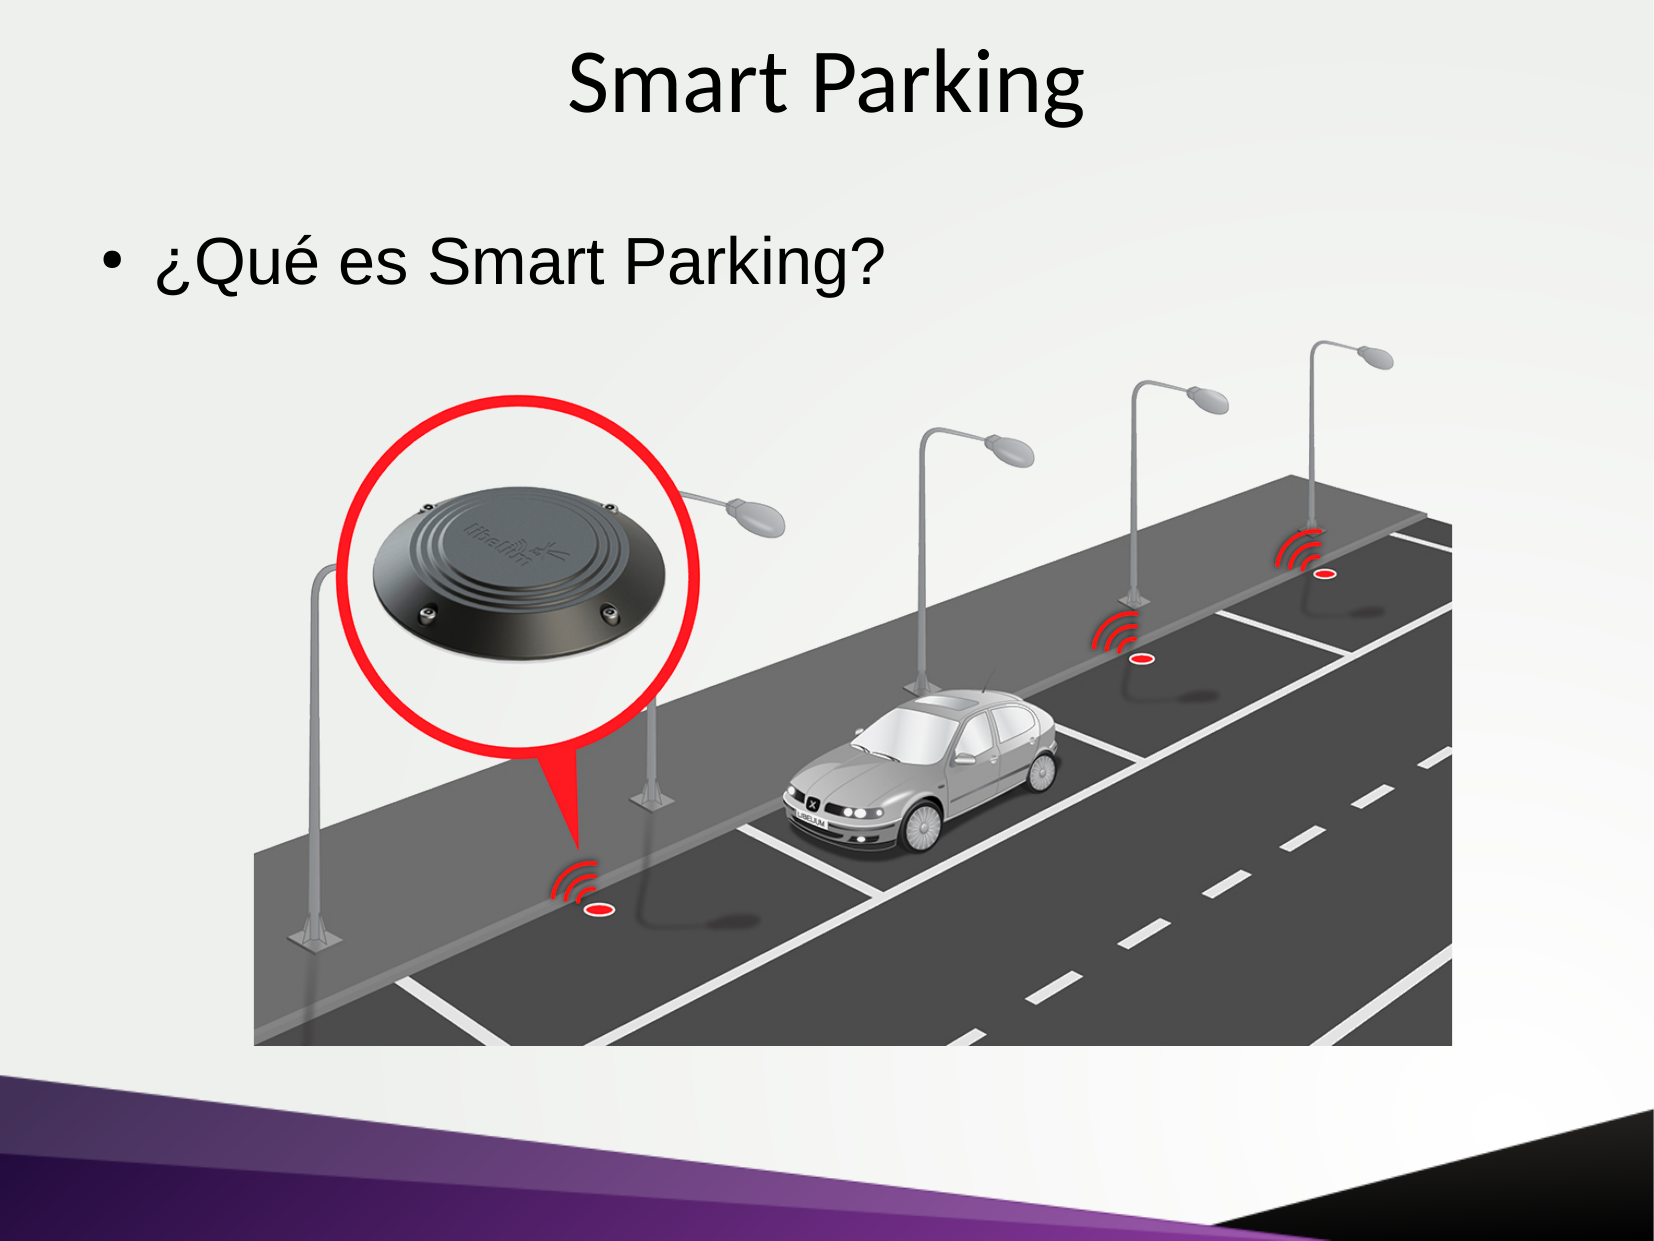

# Smart Parking
¿Qué es Smart Parking?